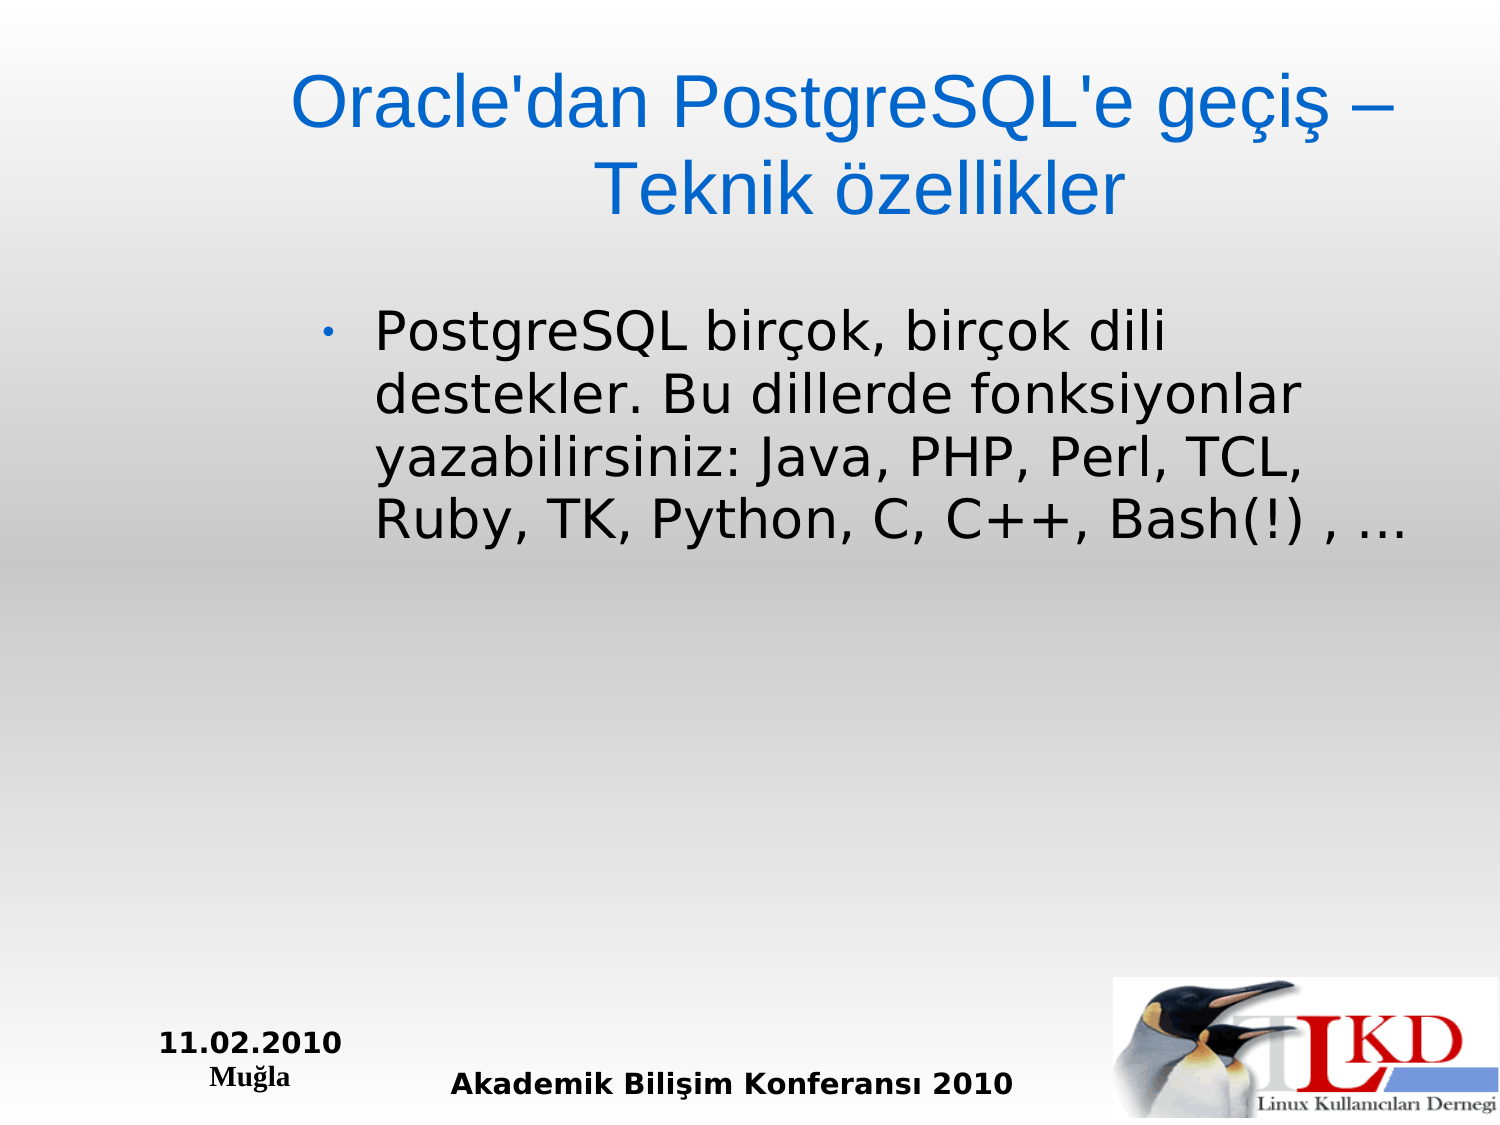

# Oracle'dan PostgreSQL'e geçiş – Teknik özellikler
PostgreSQL birçok, birçok dili destekler. Bu dillerde fonksiyonlar yazabilirsiniz: Java, PHP, Perl, TCL, Ruby, TK, Python, C, C++, Bash(!) , ...